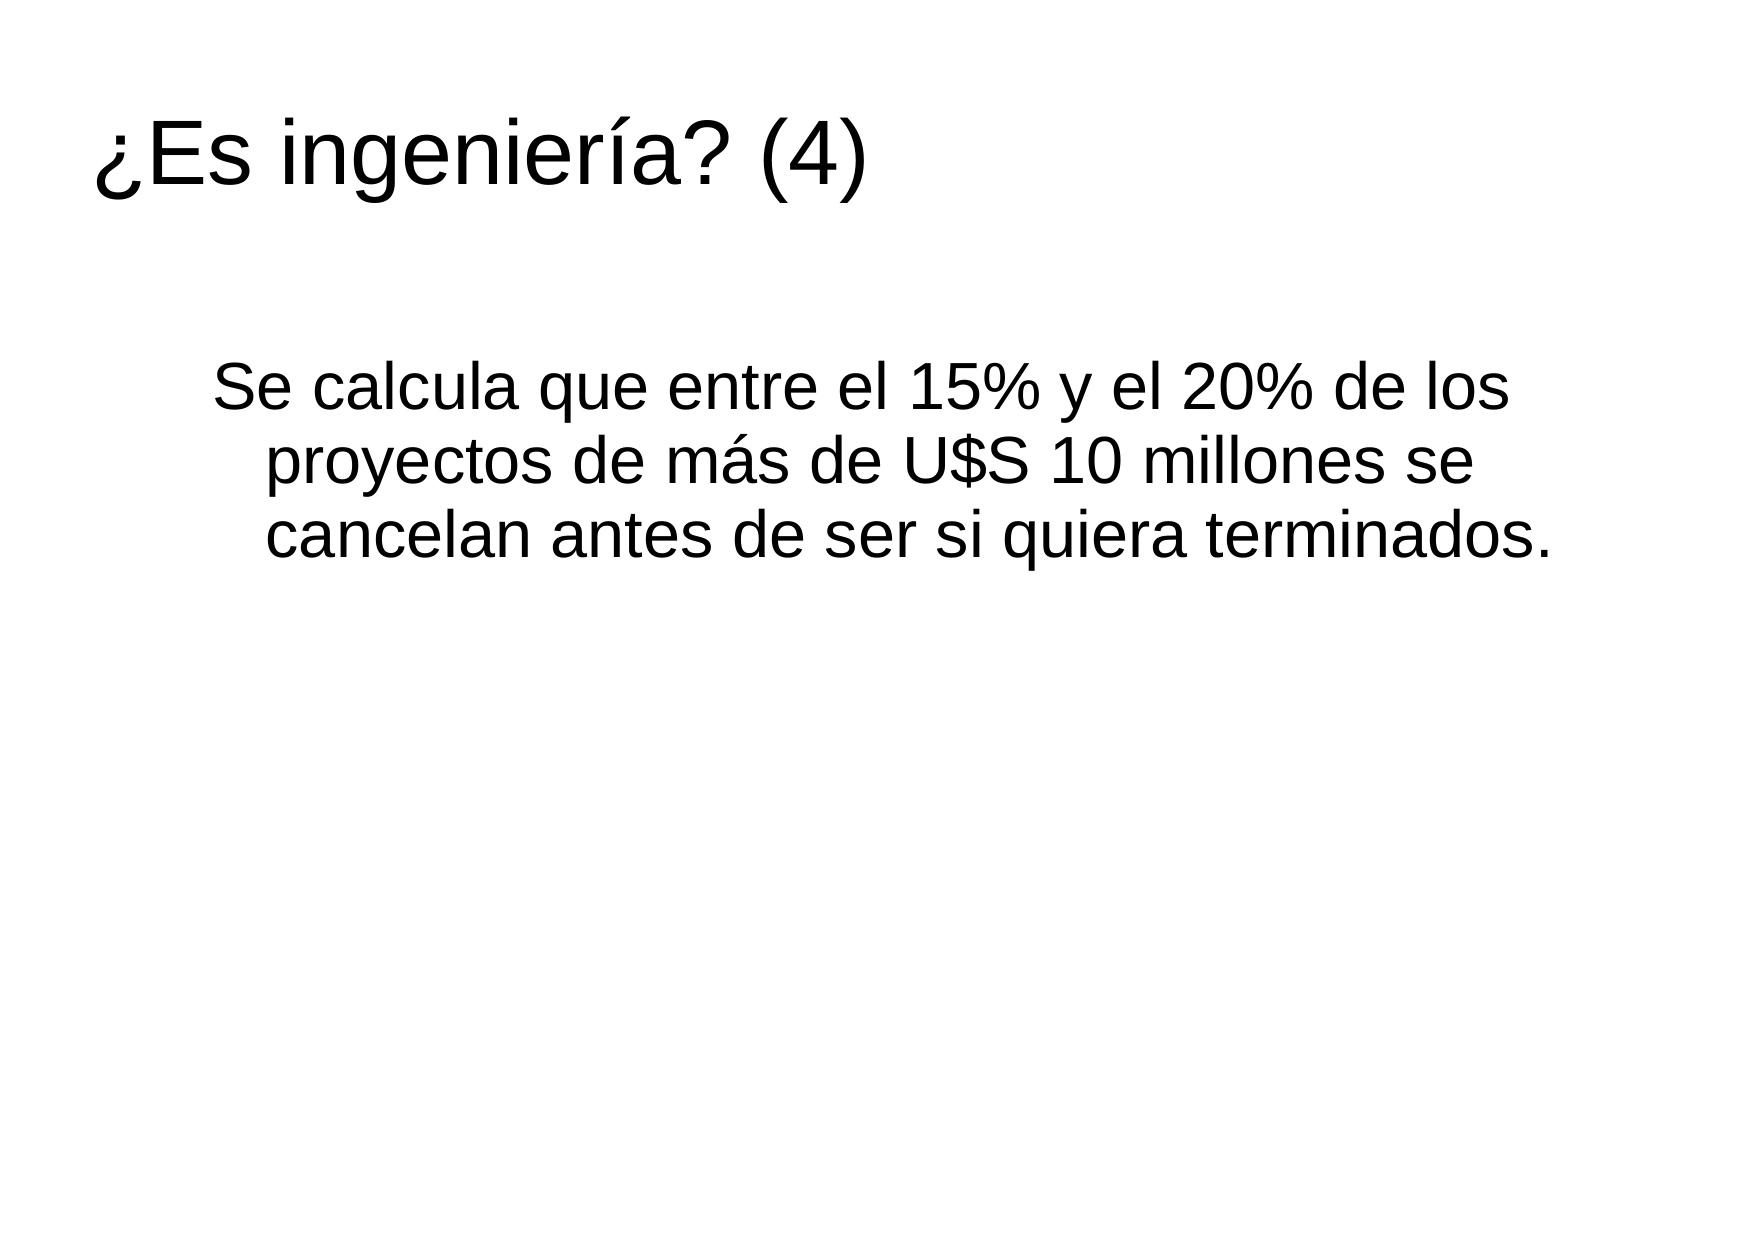

# ¿Es ingeniería? (4)
Se calcula que entre el 15% y el 20% de los proyectos de más de U$S 10 millones se cancelan antes de ser si quiera terminados.